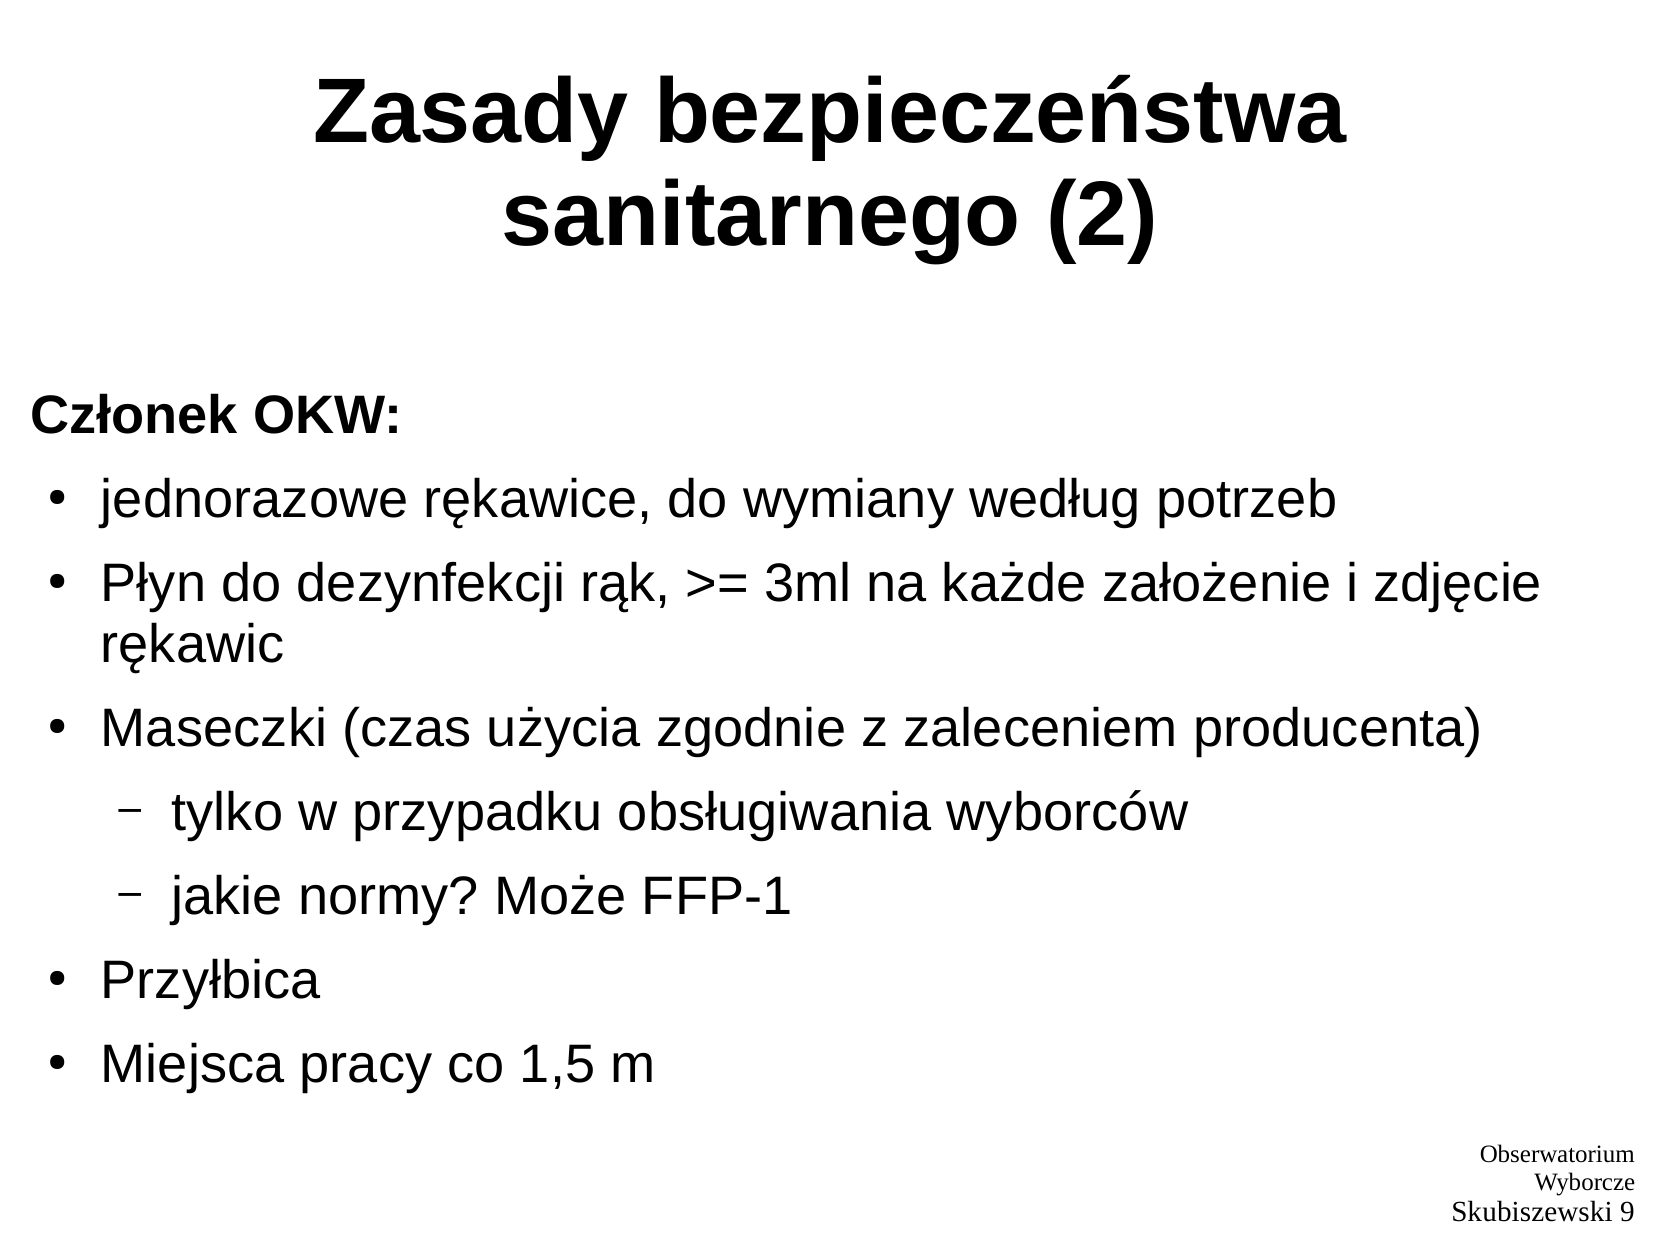

# Zasady bezpieczeństwa sanitarnego (2)
Członek OKW:
jednorazowe rękawice, do wymiany według potrzeb
Płyn do dezynfekcji rąk, >= 3ml na każde założenie i zdjęcie rękawic
Maseczki (czas użycia zgodnie z zaleceniem producenta)
tylko w przypadku obsługiwania wyborców
jakie normy? Może FFP-1
Przyłbica
Miejsca pracy co 1,5 m
9